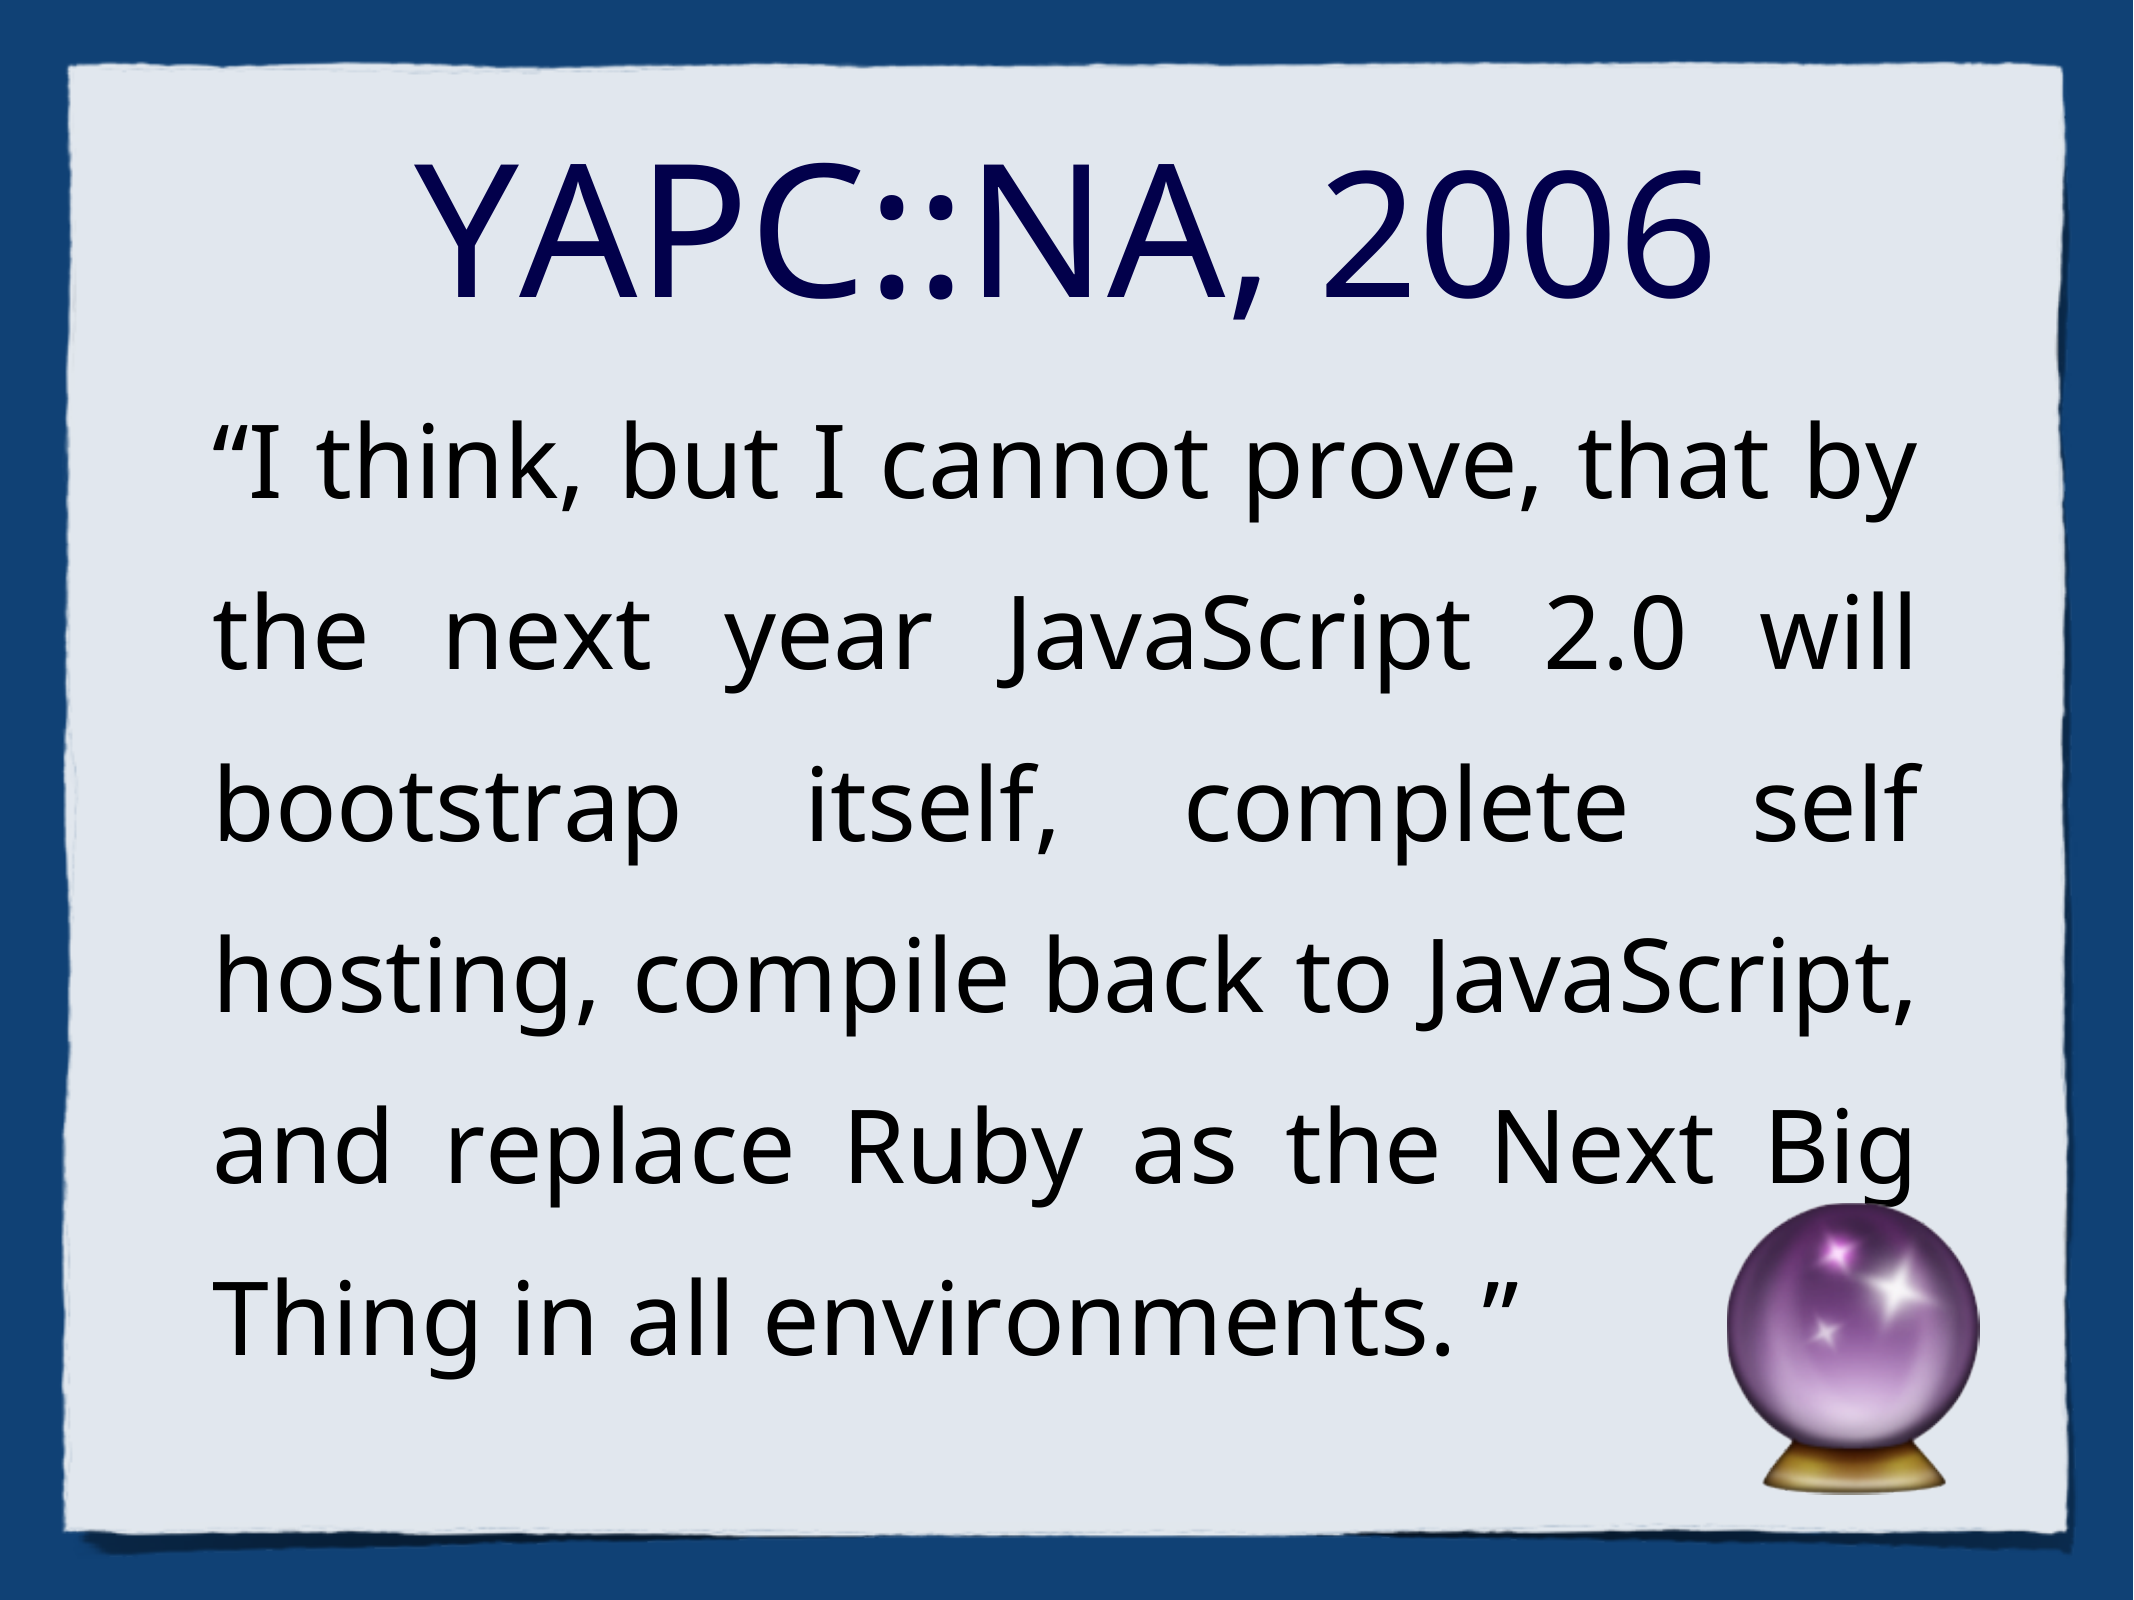

YAPC::NA, 2006
“I think, but I cannot prove, that by the next year JavaScript 2.0 will bootstrap itself, complete self hosting, compile back to JavaScript, and replace Ruby as the Next Big Thing in all environments. ”